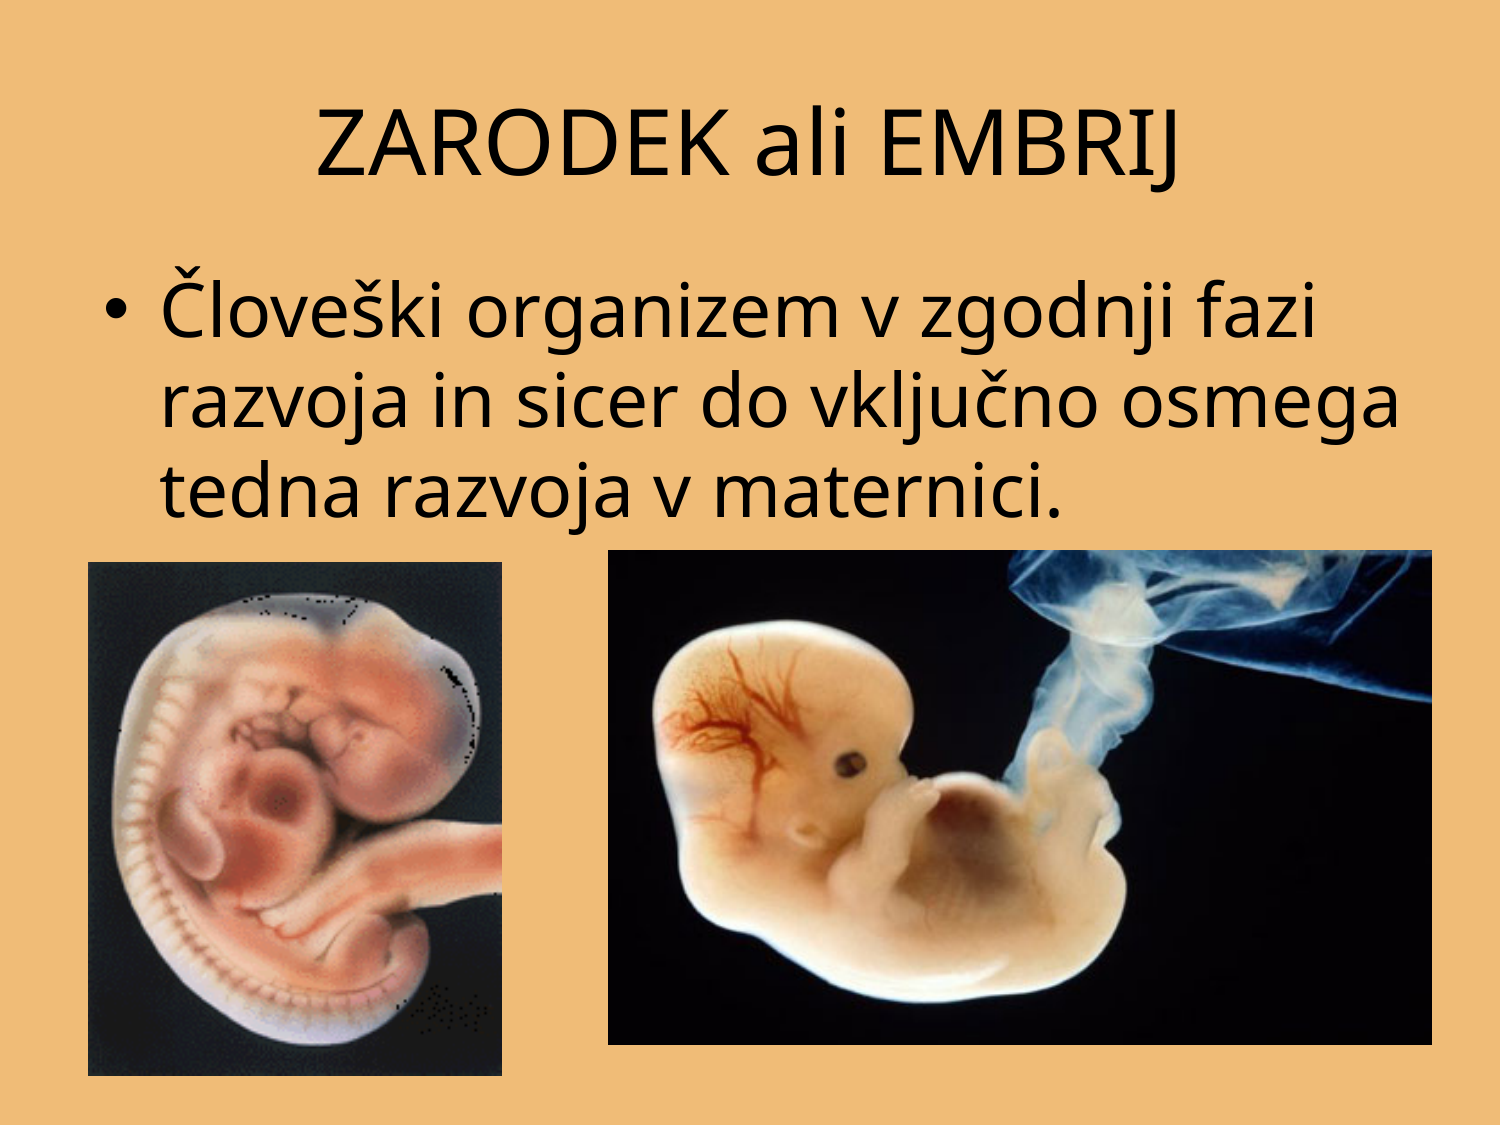

# ZARODEK ali EMBRIJ
Človeški organizem v zgodnji fazi razvoja in sicer do vključno osmega tedna razvoja v maternici.